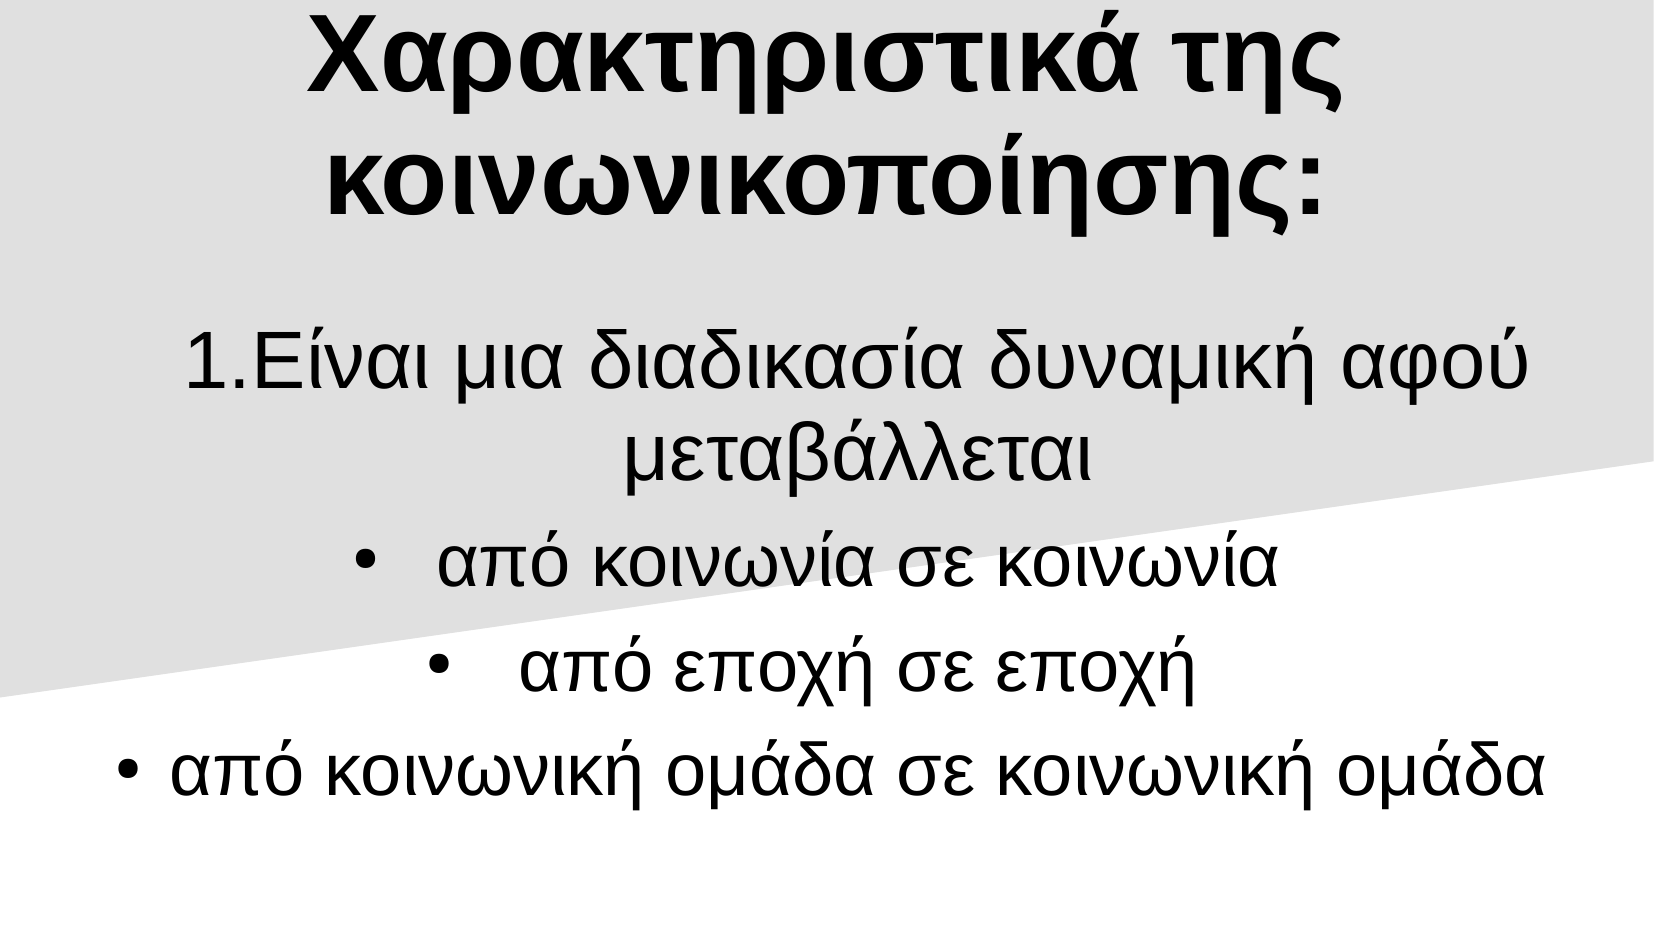

# Χαρακτηριστικά της κοινωνικοποίησης:
1.Είναι μια διαδικασία δυναμική αφού μεταβάλλεται
από κοινωνία σε κοινωνία
από εποχή σε εποχή
από κοινωνική ομάδα σε κοινωνική ομάδα